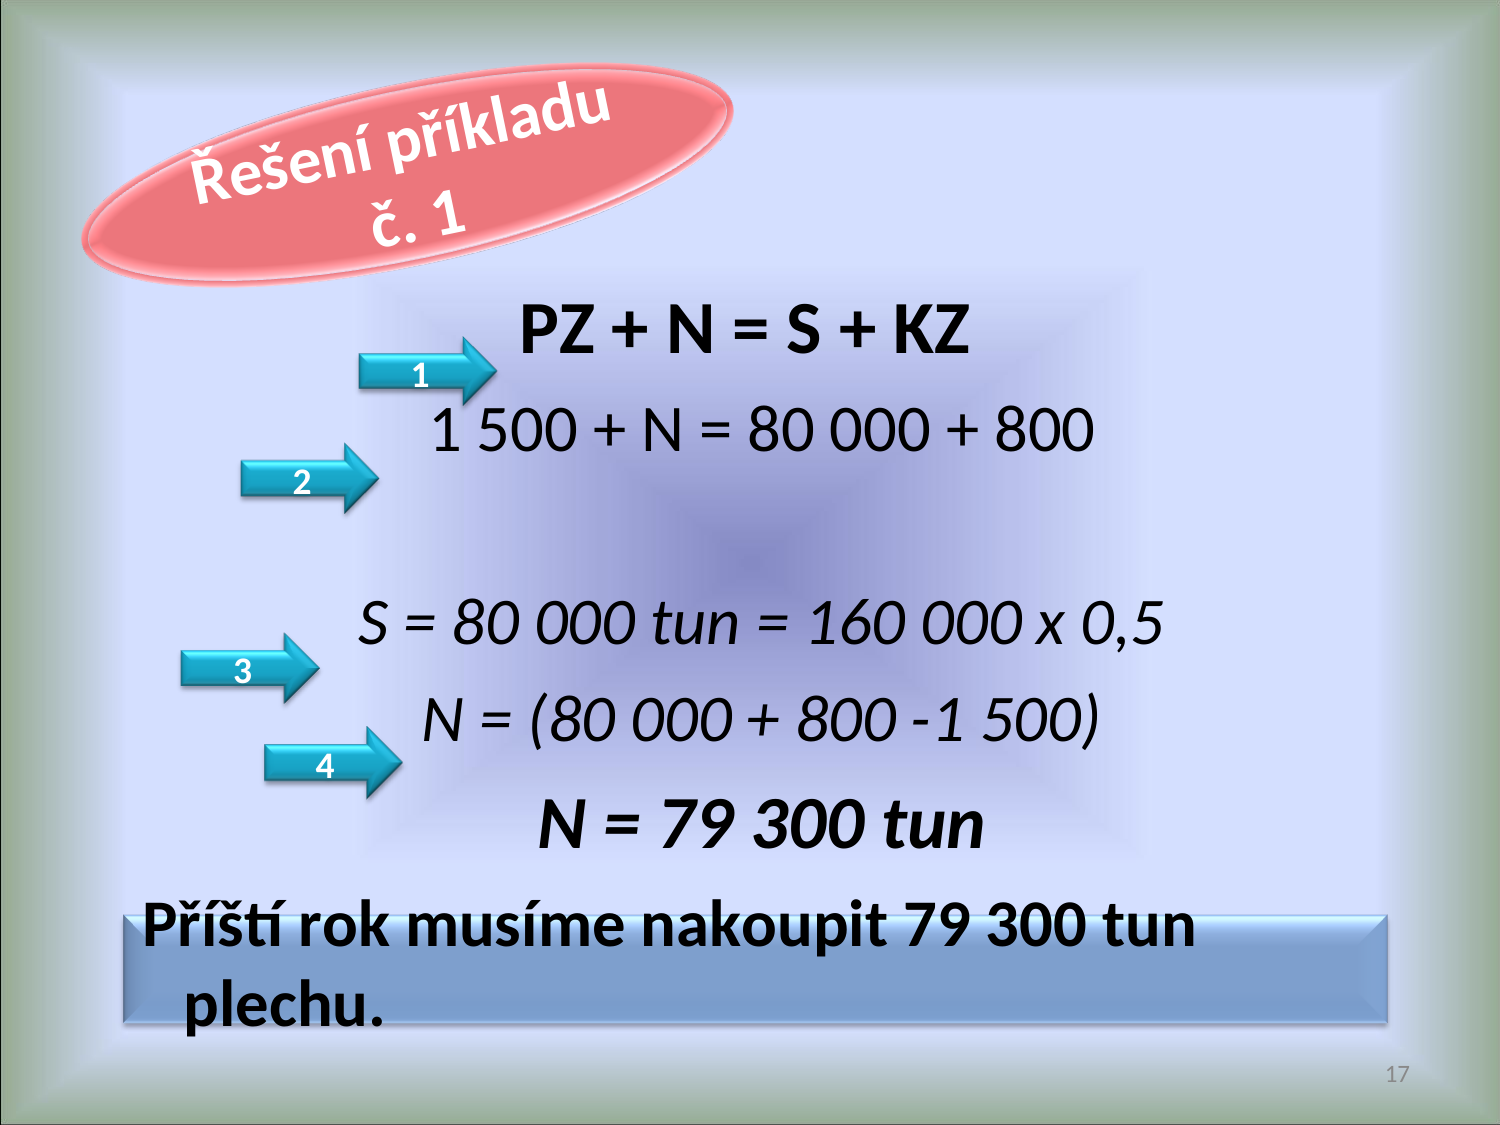

Řešení příkladu č. 1
# PZ + N = S + KZ
1 500 + N = 80 000 + 800
S = 80 000 tun = 160 000 x 0,5
N = (80 000 + 800 -1 500)
N = 79 300 tun
 Příští rok musíme nakoupit 79 300 tun plechu.
1
2
3
4